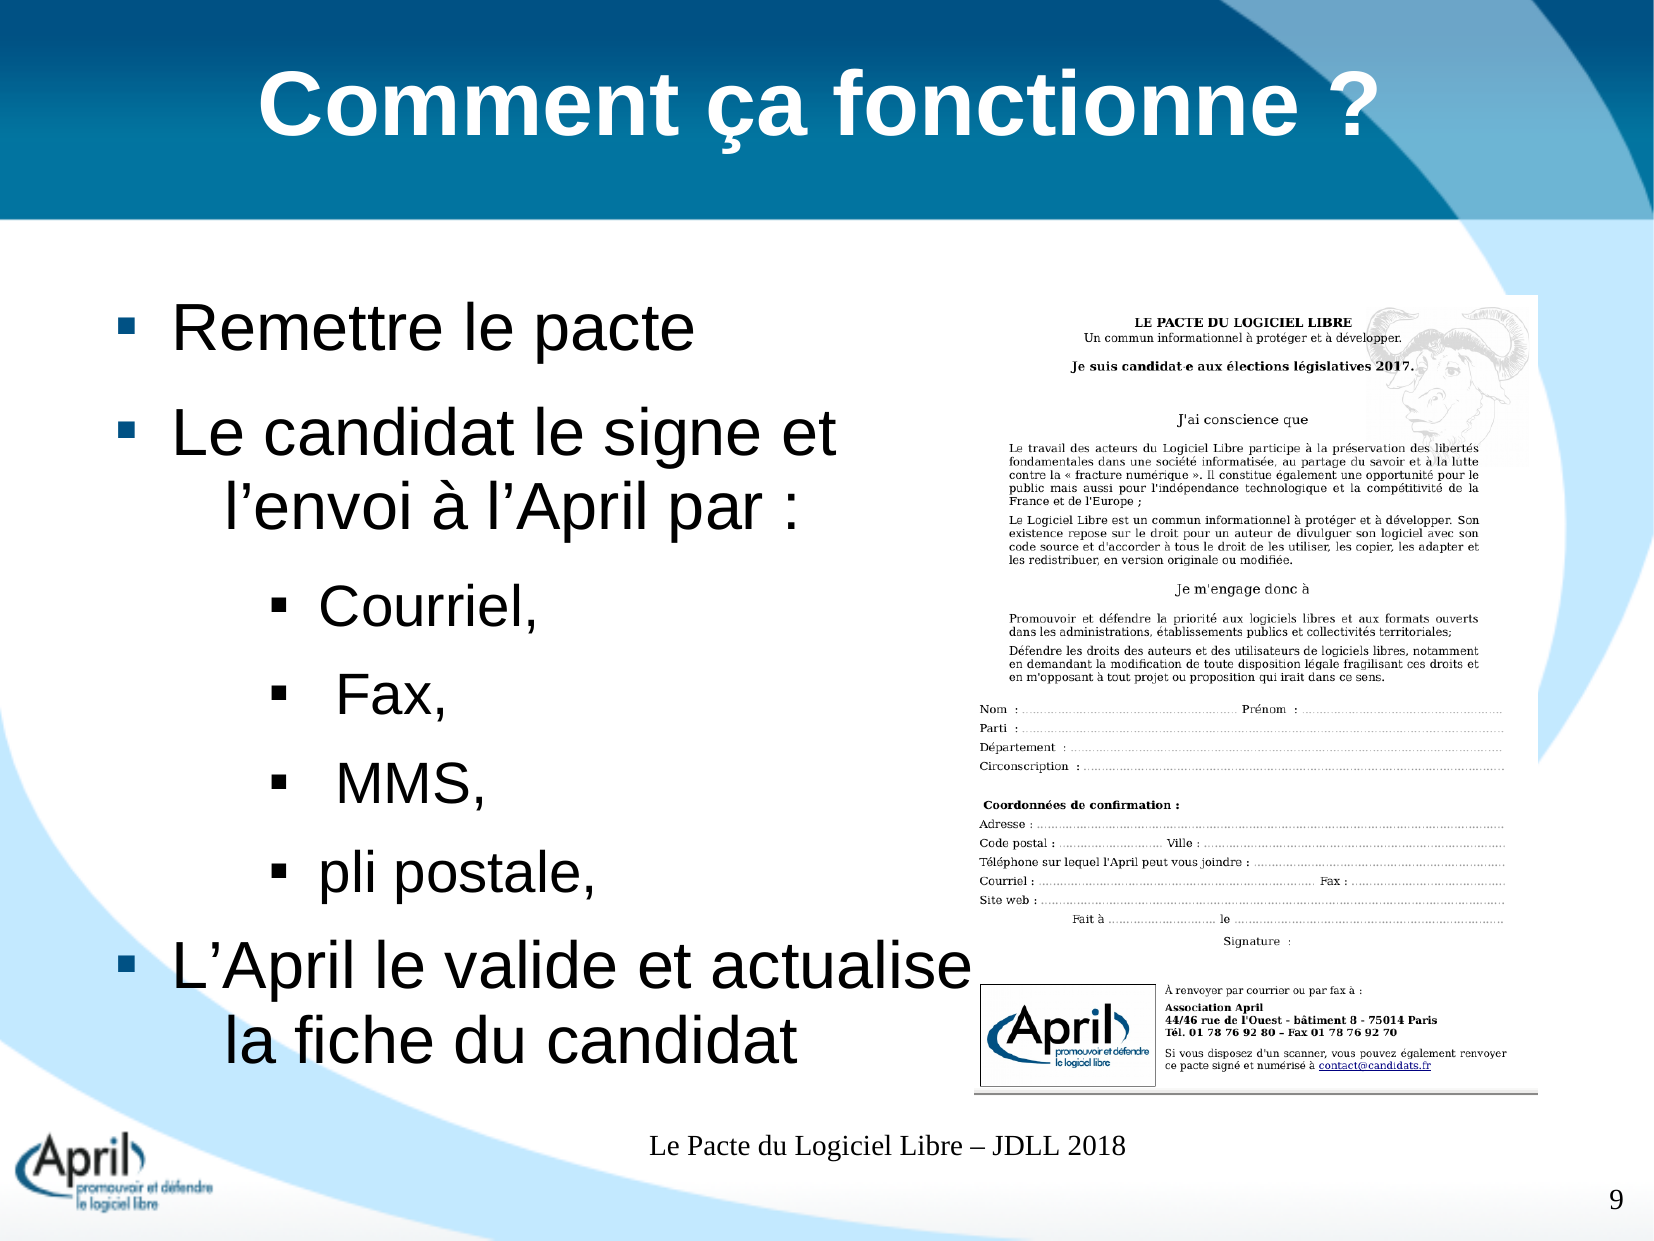

# Comment ça fonctionne ?
Remettre le pacte
Le candidat le signe et
l’envoi à l’April par :
Courriel,
 Fax,
 MMS,
pli postale,
L’April le valide et actualise
la fiche du candidat
Le Pacte du Logiciel Libre – JDLL 2018
9